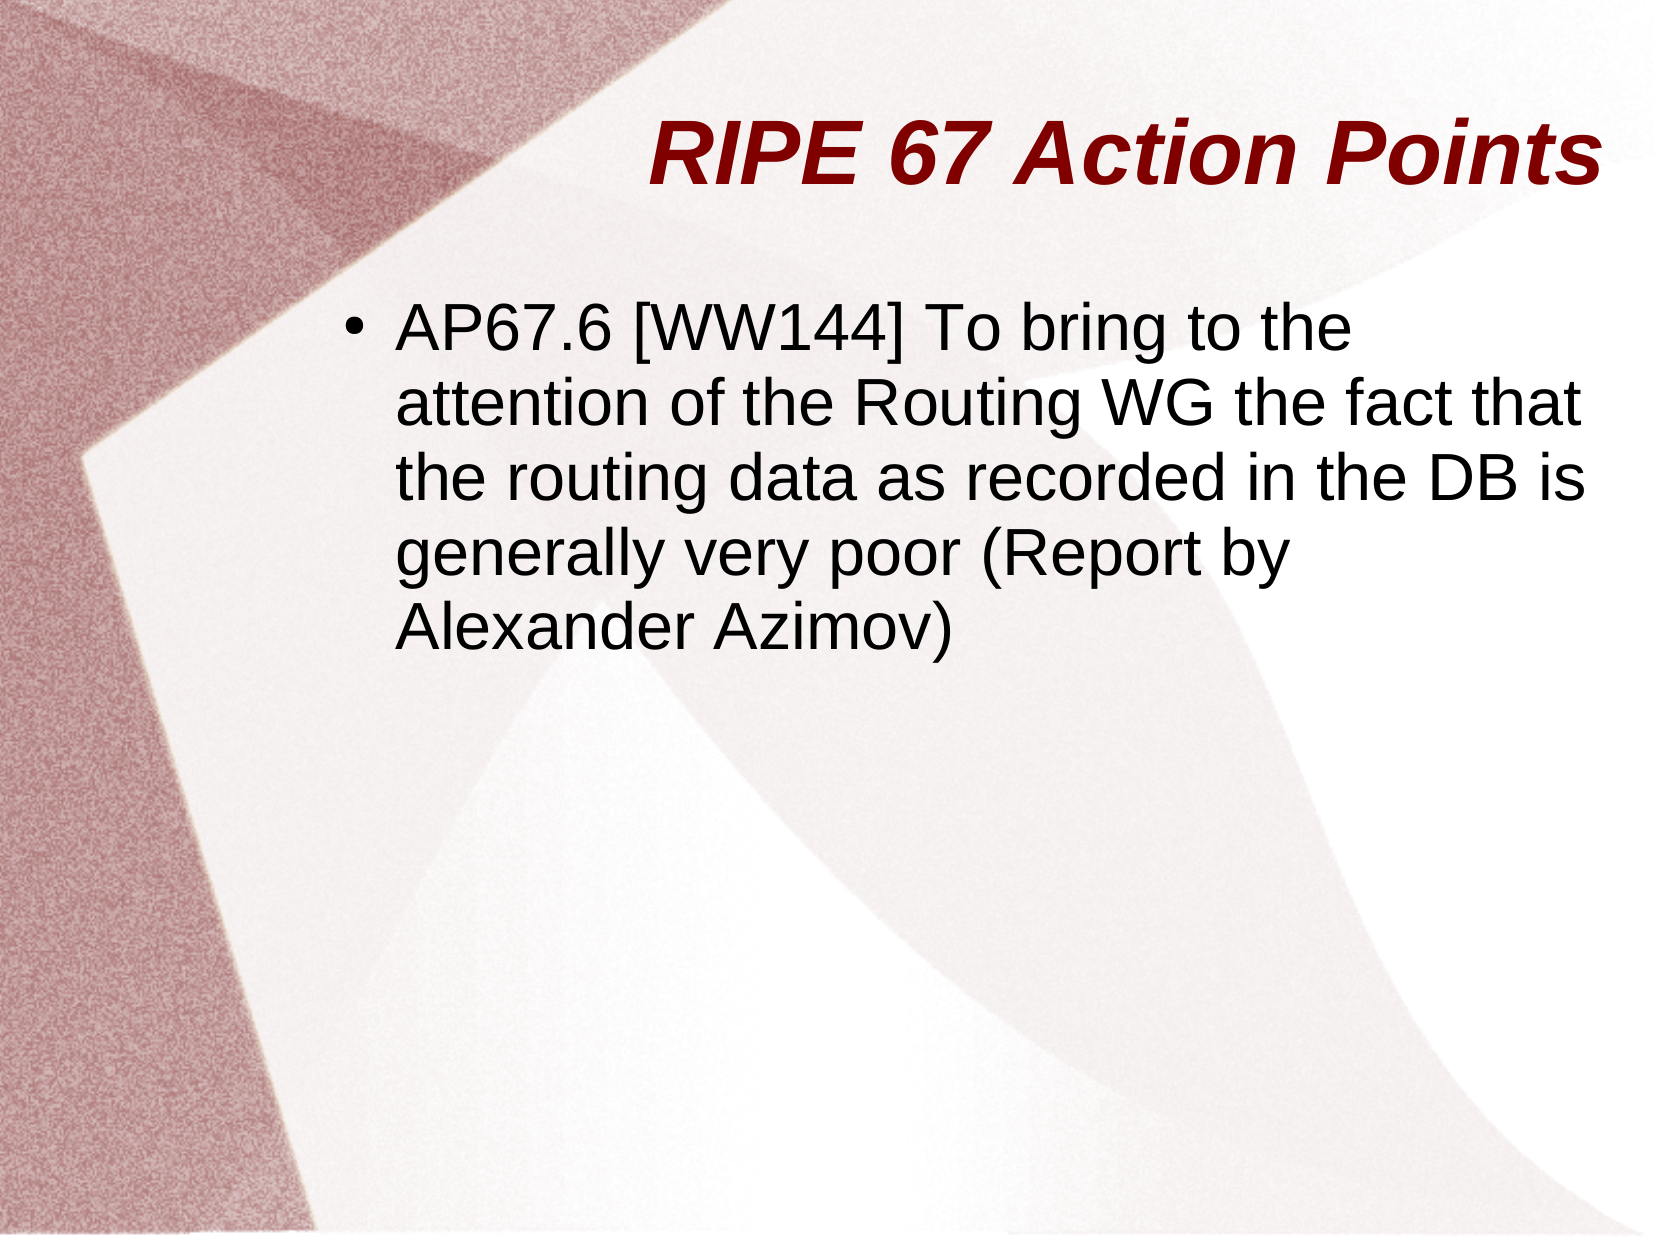

# RIPE 67 Action Points
AP67.6 [WW144] To bring to the attention of the Routing WG the fact that the routing data as recorded in the DB is generally very poor (Report by Alexander Azimov)